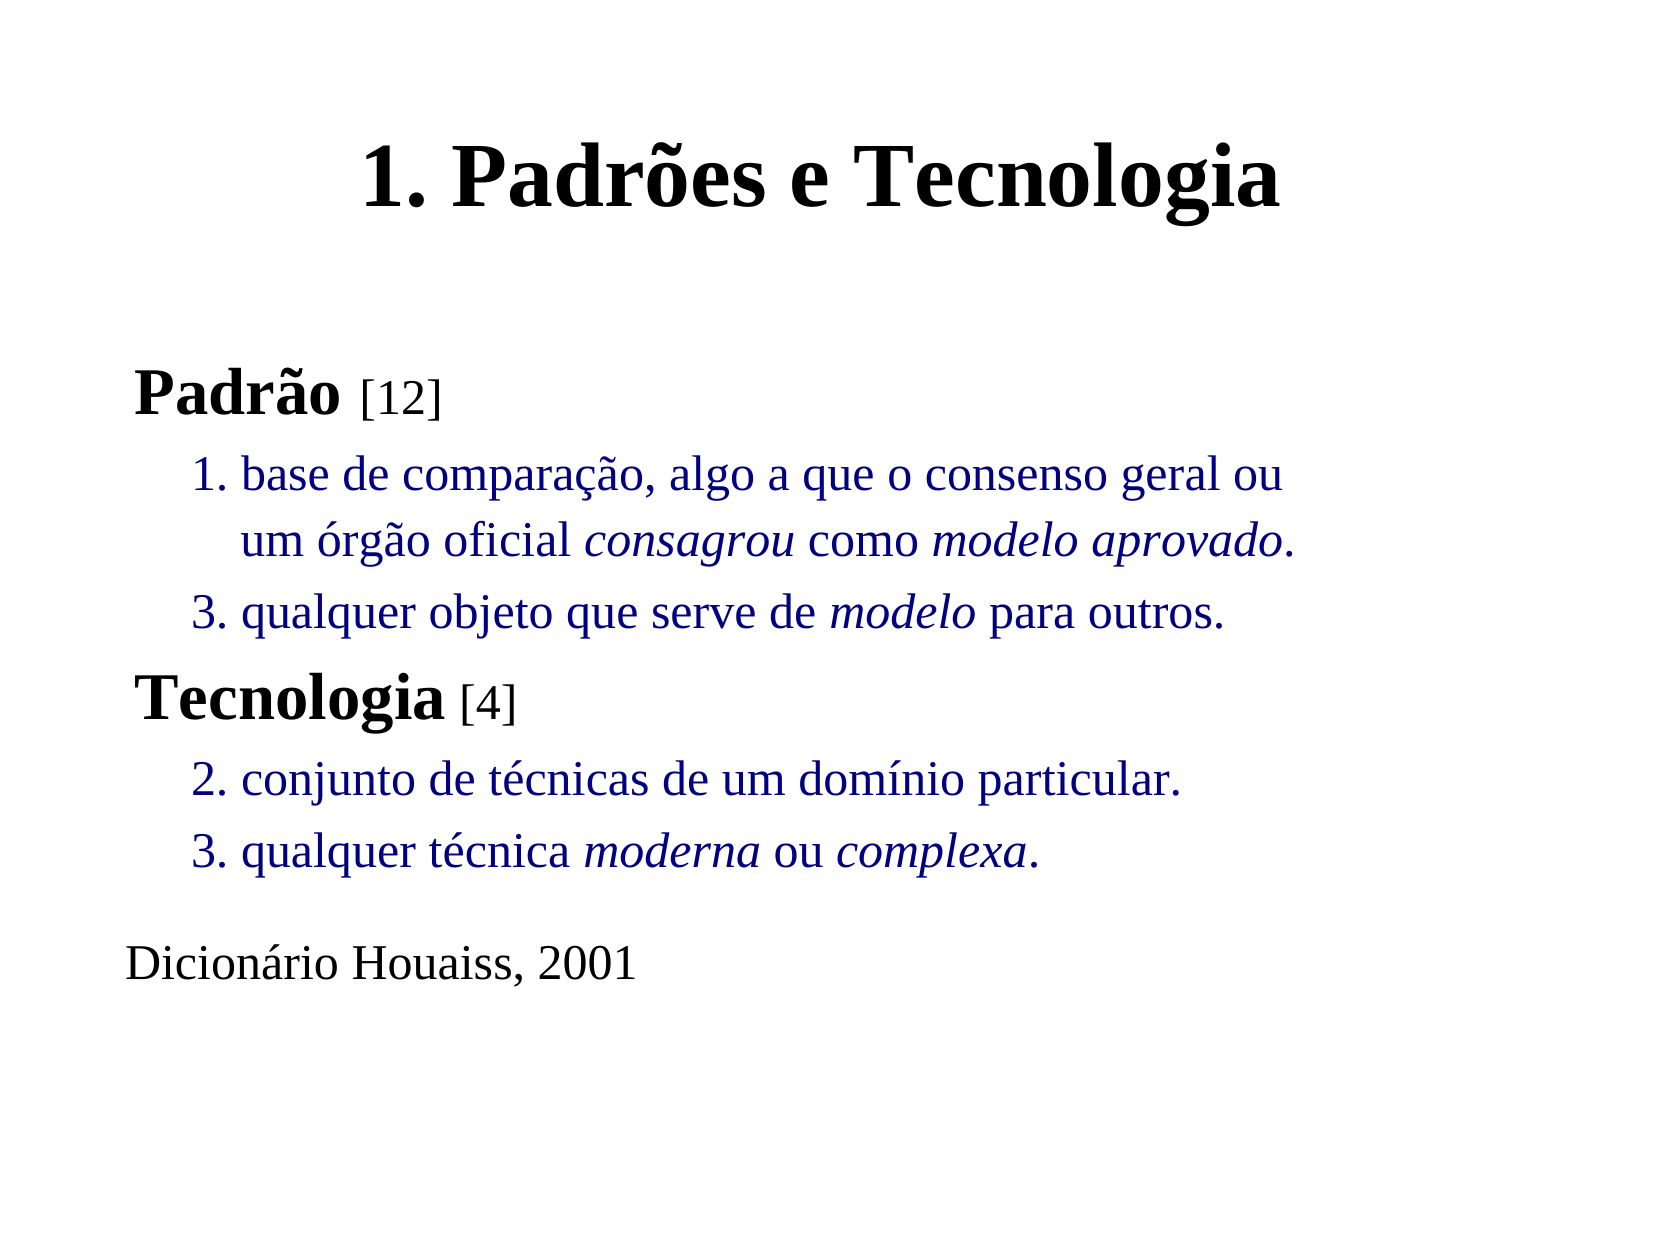

# 1. Padrões e Tecnologia
Padrão [12]
1. base de comparação, algo a que o consenso geral ou
	um órgão oficial consagrou como modelo aprovado.
3. qualquer objeto que serve de modelo para outros.
Tecnologia [4]
2. conjunto de técnicas de um domínio particular.
3. qualquer técnica moderna ou complexa.
Dicionário Houaiss, 2001